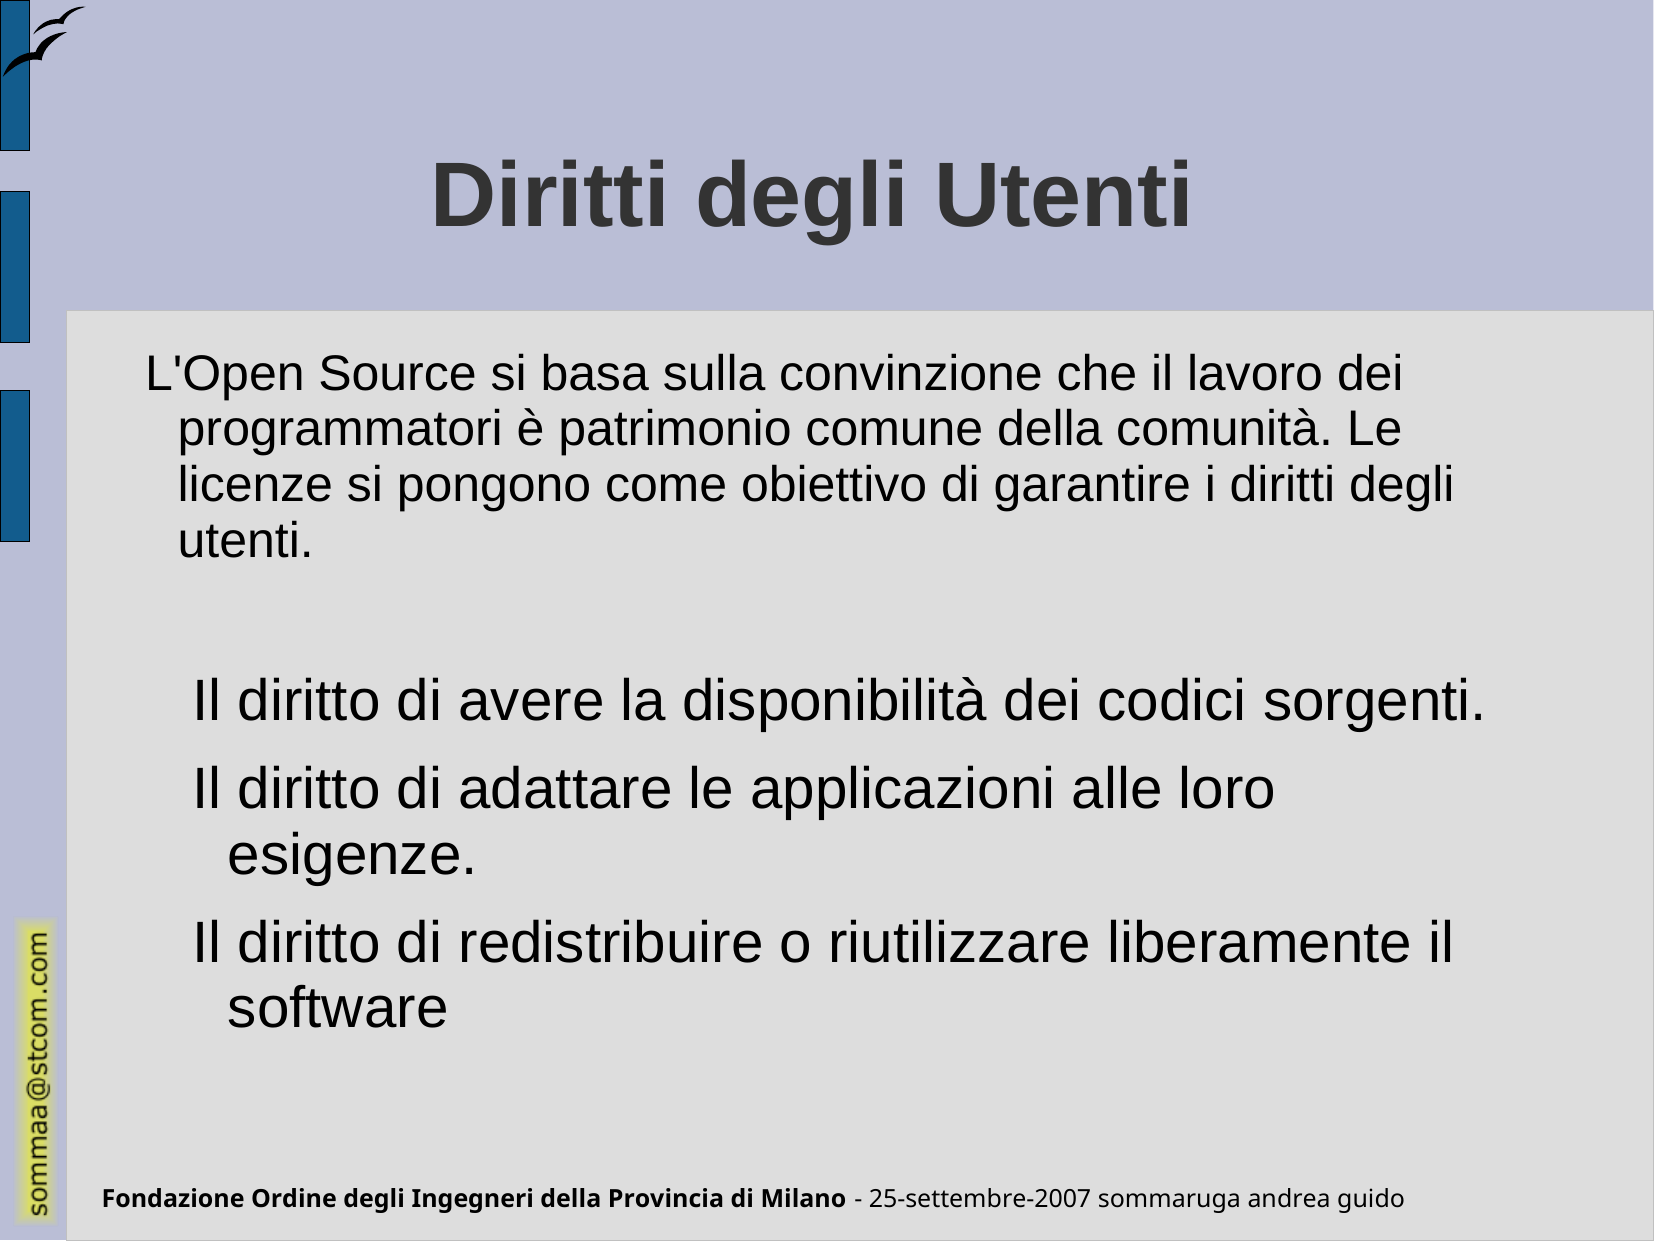

# Diritti degli Utenti
L'Open Source si basa sulla convinzione che il lavoro dei programmatori è patrimonio comune della comunità. Le licenze si pongono come obiettivo di garantire i diritti degli utenti.
Il diritto di avere la disponibilità dei codici sorgenti.
Il diritto di adattare le applicazioni alle loro esigenze.
Il diritto di redistribuire o riutilizzare liberamente il software